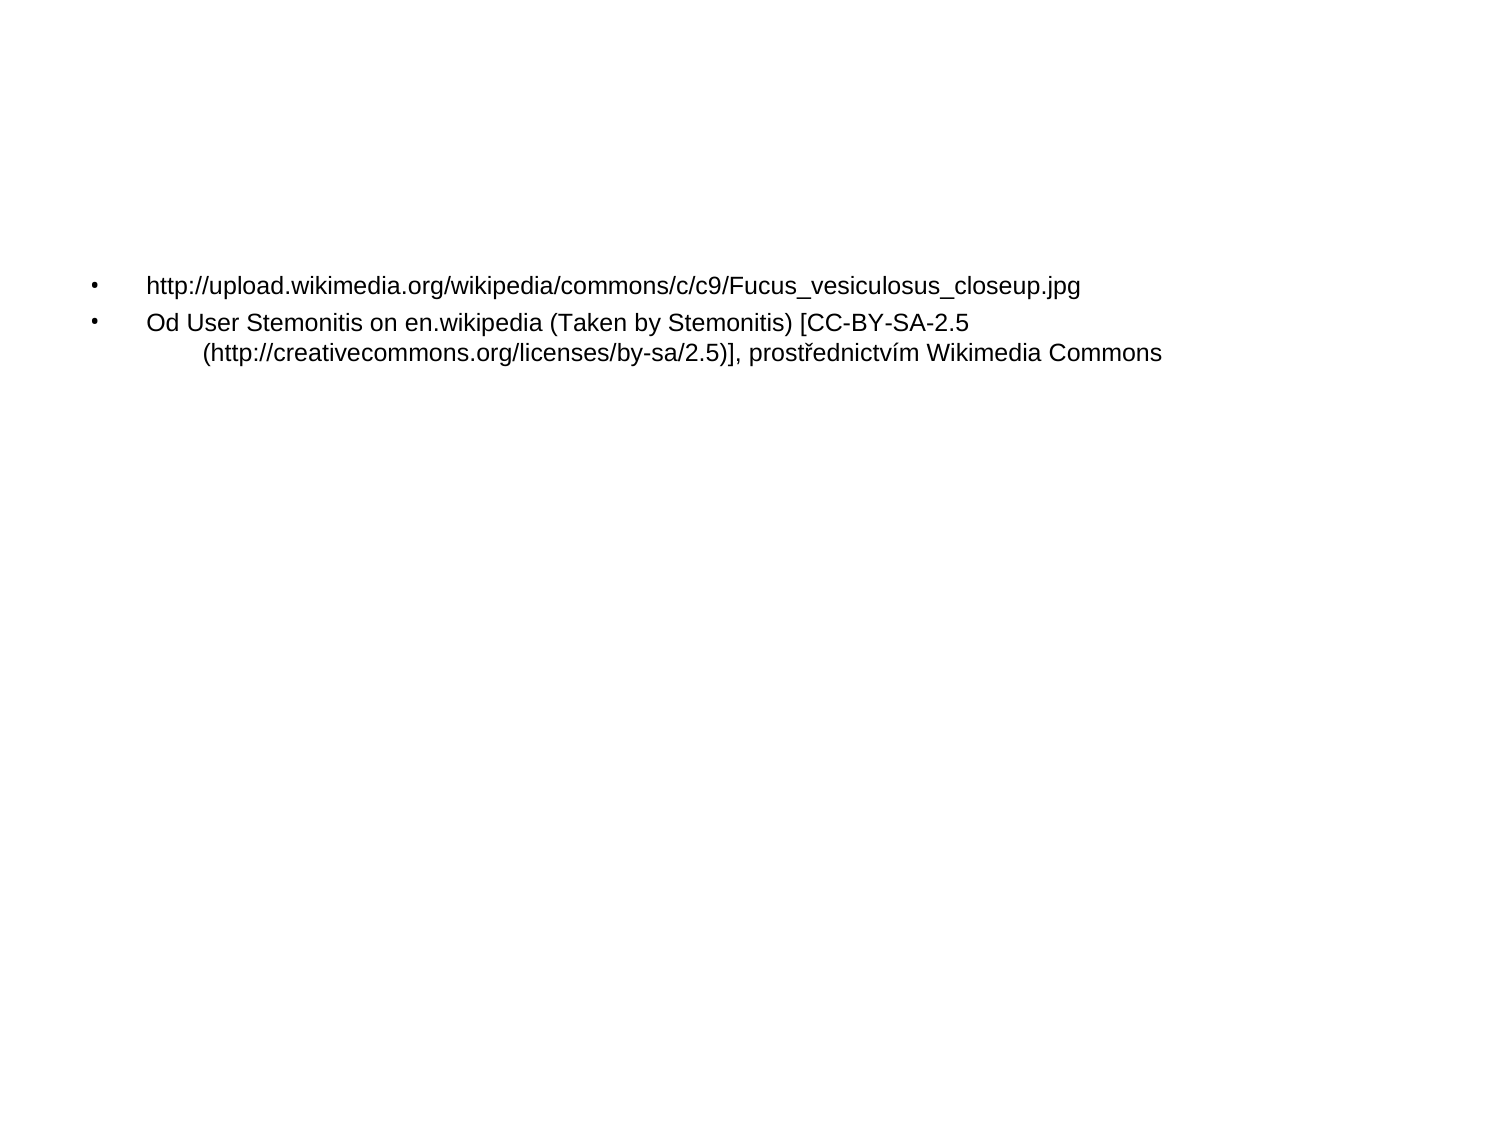

#
http://upload.wikimedia.org/wikipedia/commons/c/c9/Fucus_vesiculosus_closeup.jpg
Od User Stemonitis on en.wikipedia (Taken by Stemonitis) [CC-BY-SA-2.5 (http://creativecommons.org/licenses/by-sa/2.5)], prostřednictvím Wikimedia Commons